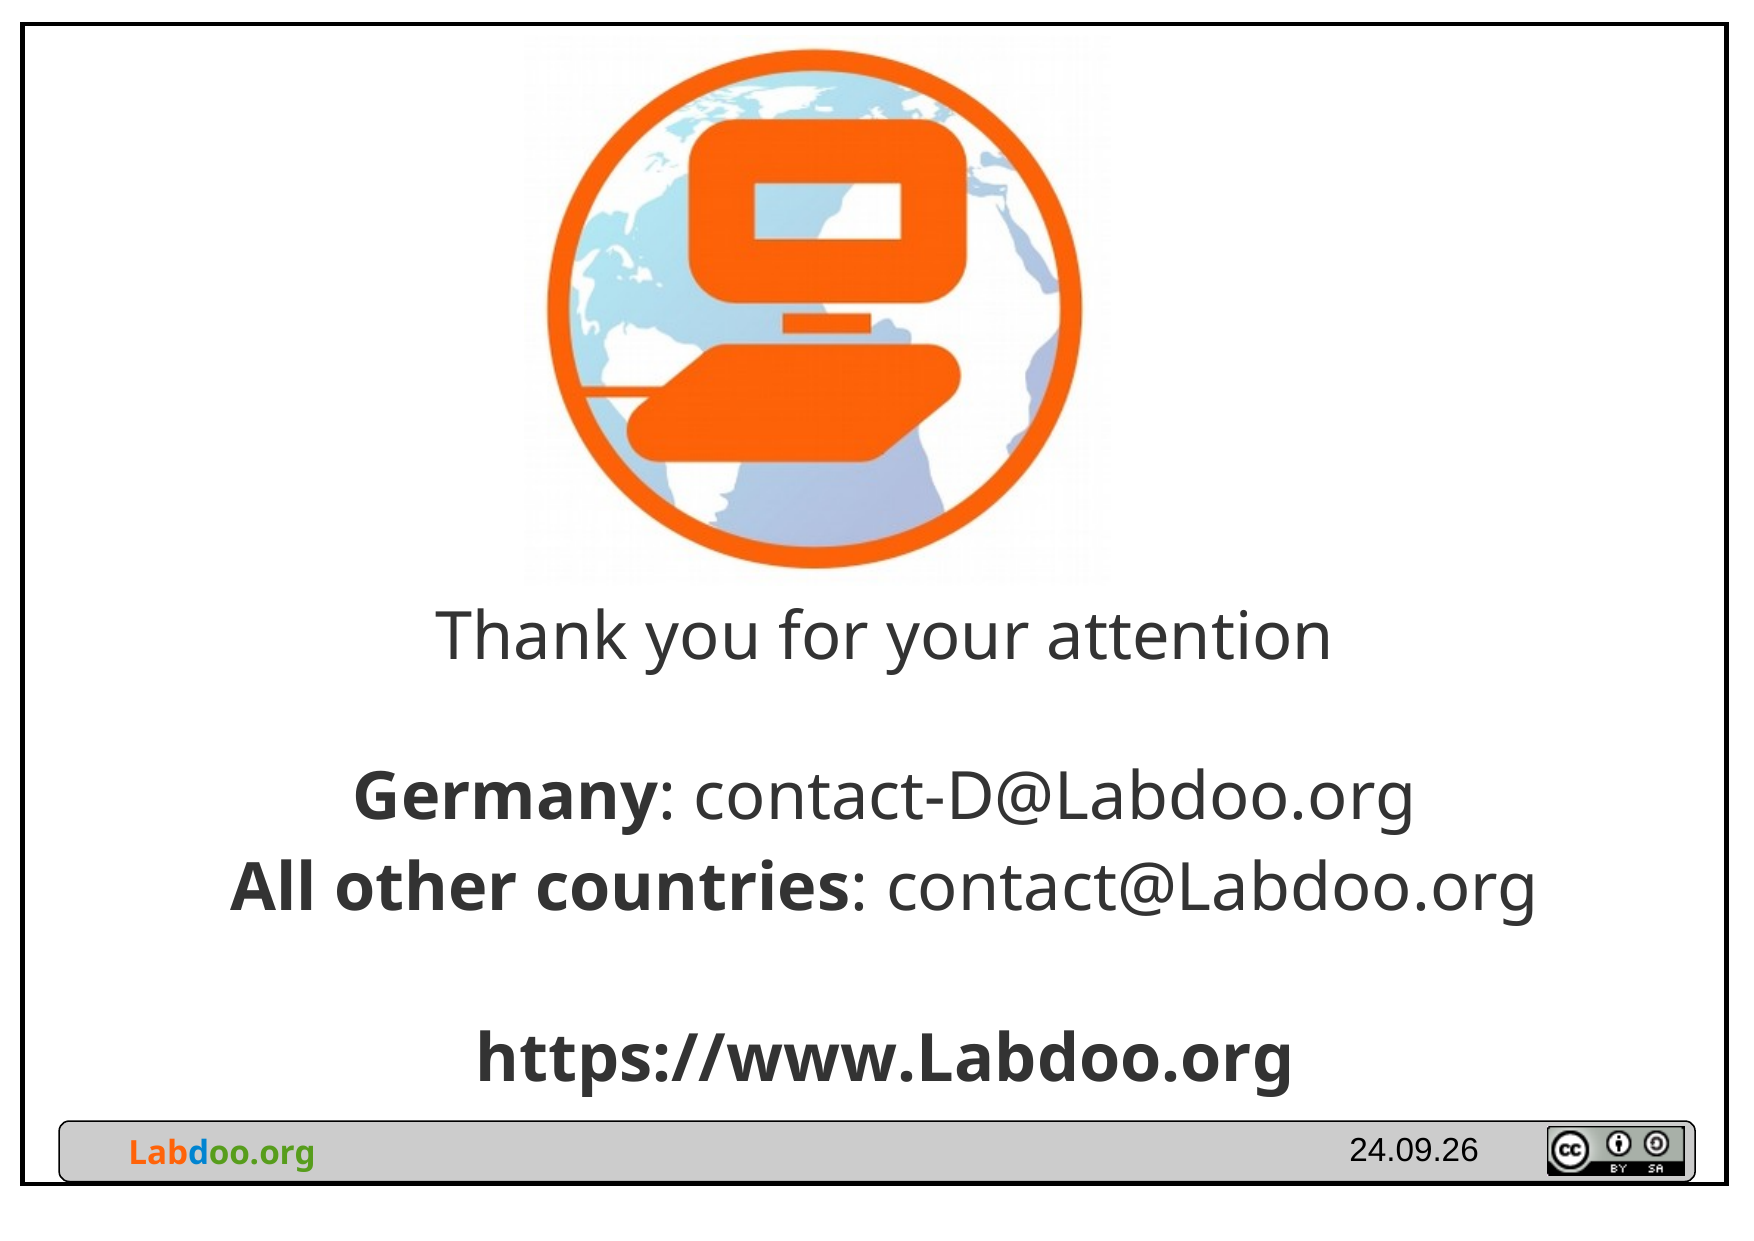

Thank you for your attention
Germany: contact-D@Labdoo.org
All other countries: contact@Labdoo.org
https://www.Labdoo.org
Labdoo.org